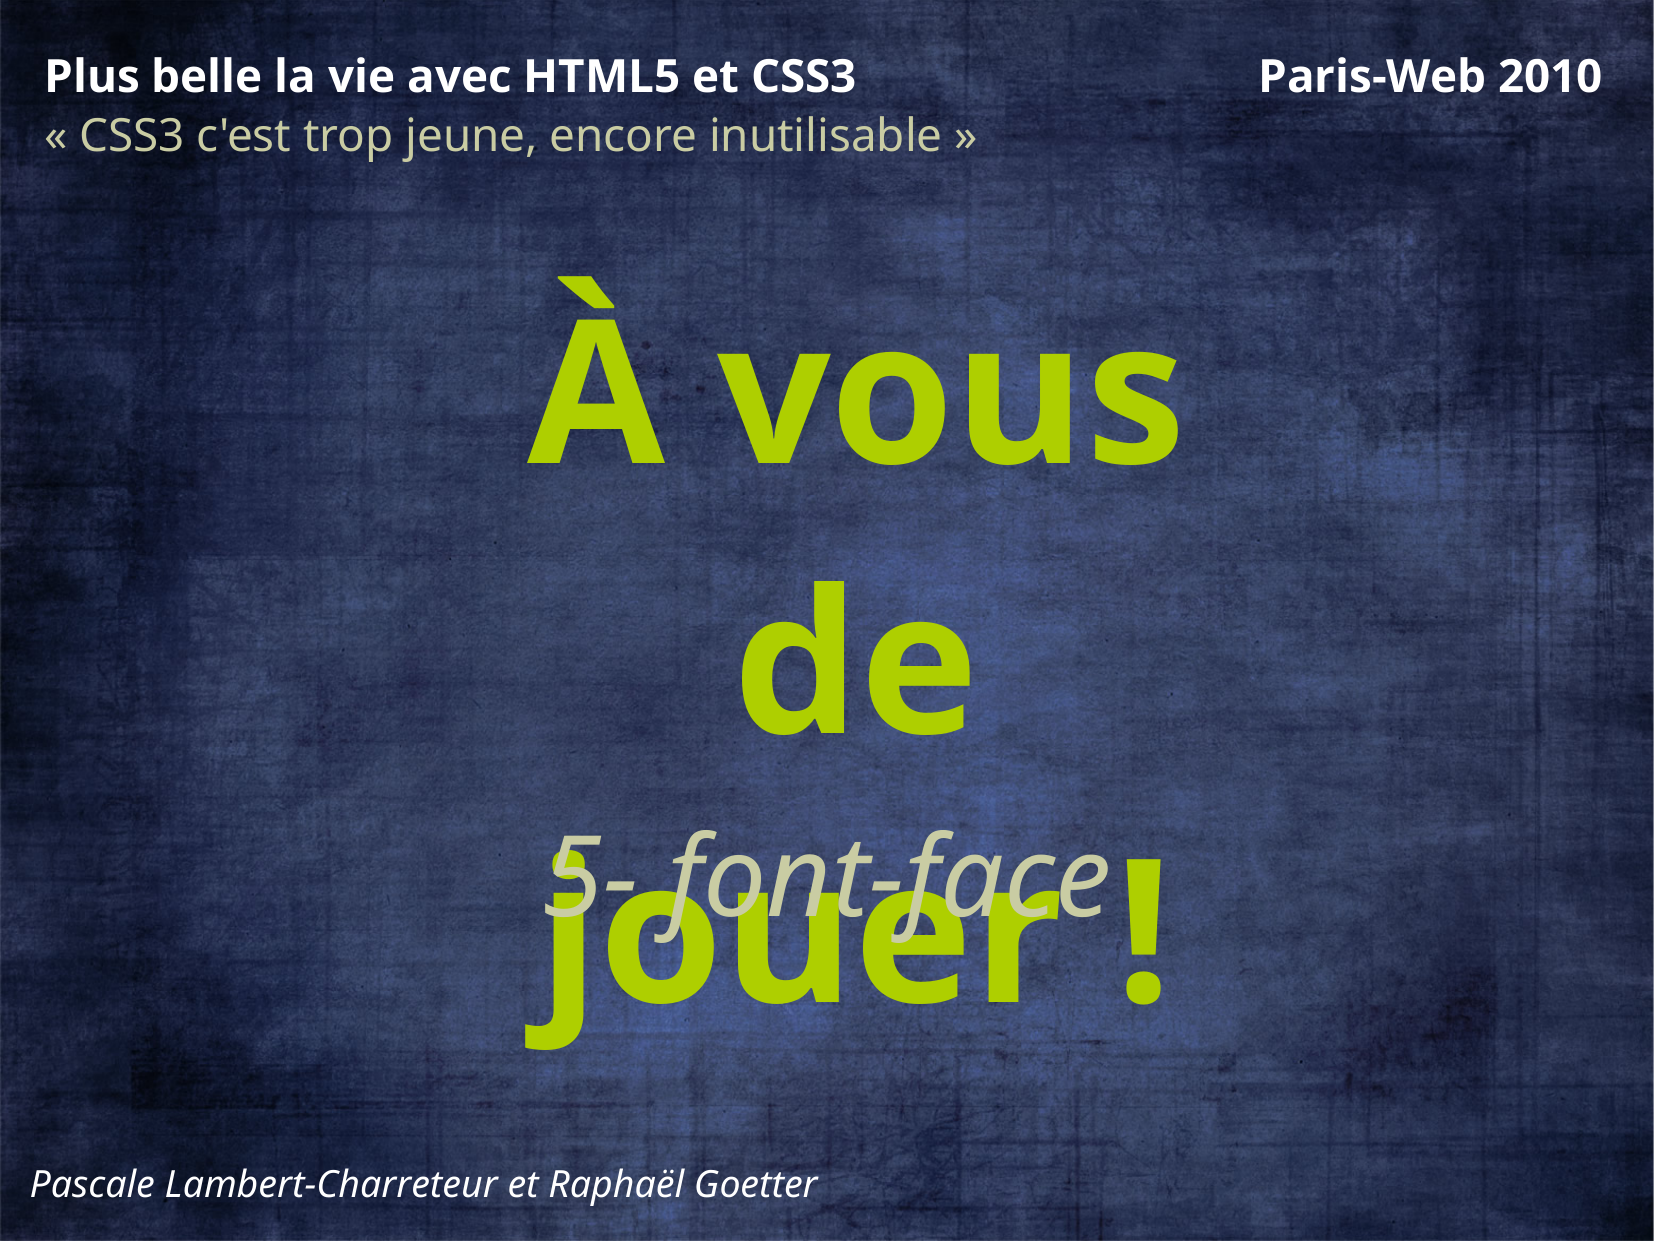

Plus belle la vie avec HTML5 et CSS3
« CSS3 c'est trop jeune, encore inutilisable »
À vous de jouer !
5- font-face
Pascale Lambert-Charreteur et Raphaël Goetter